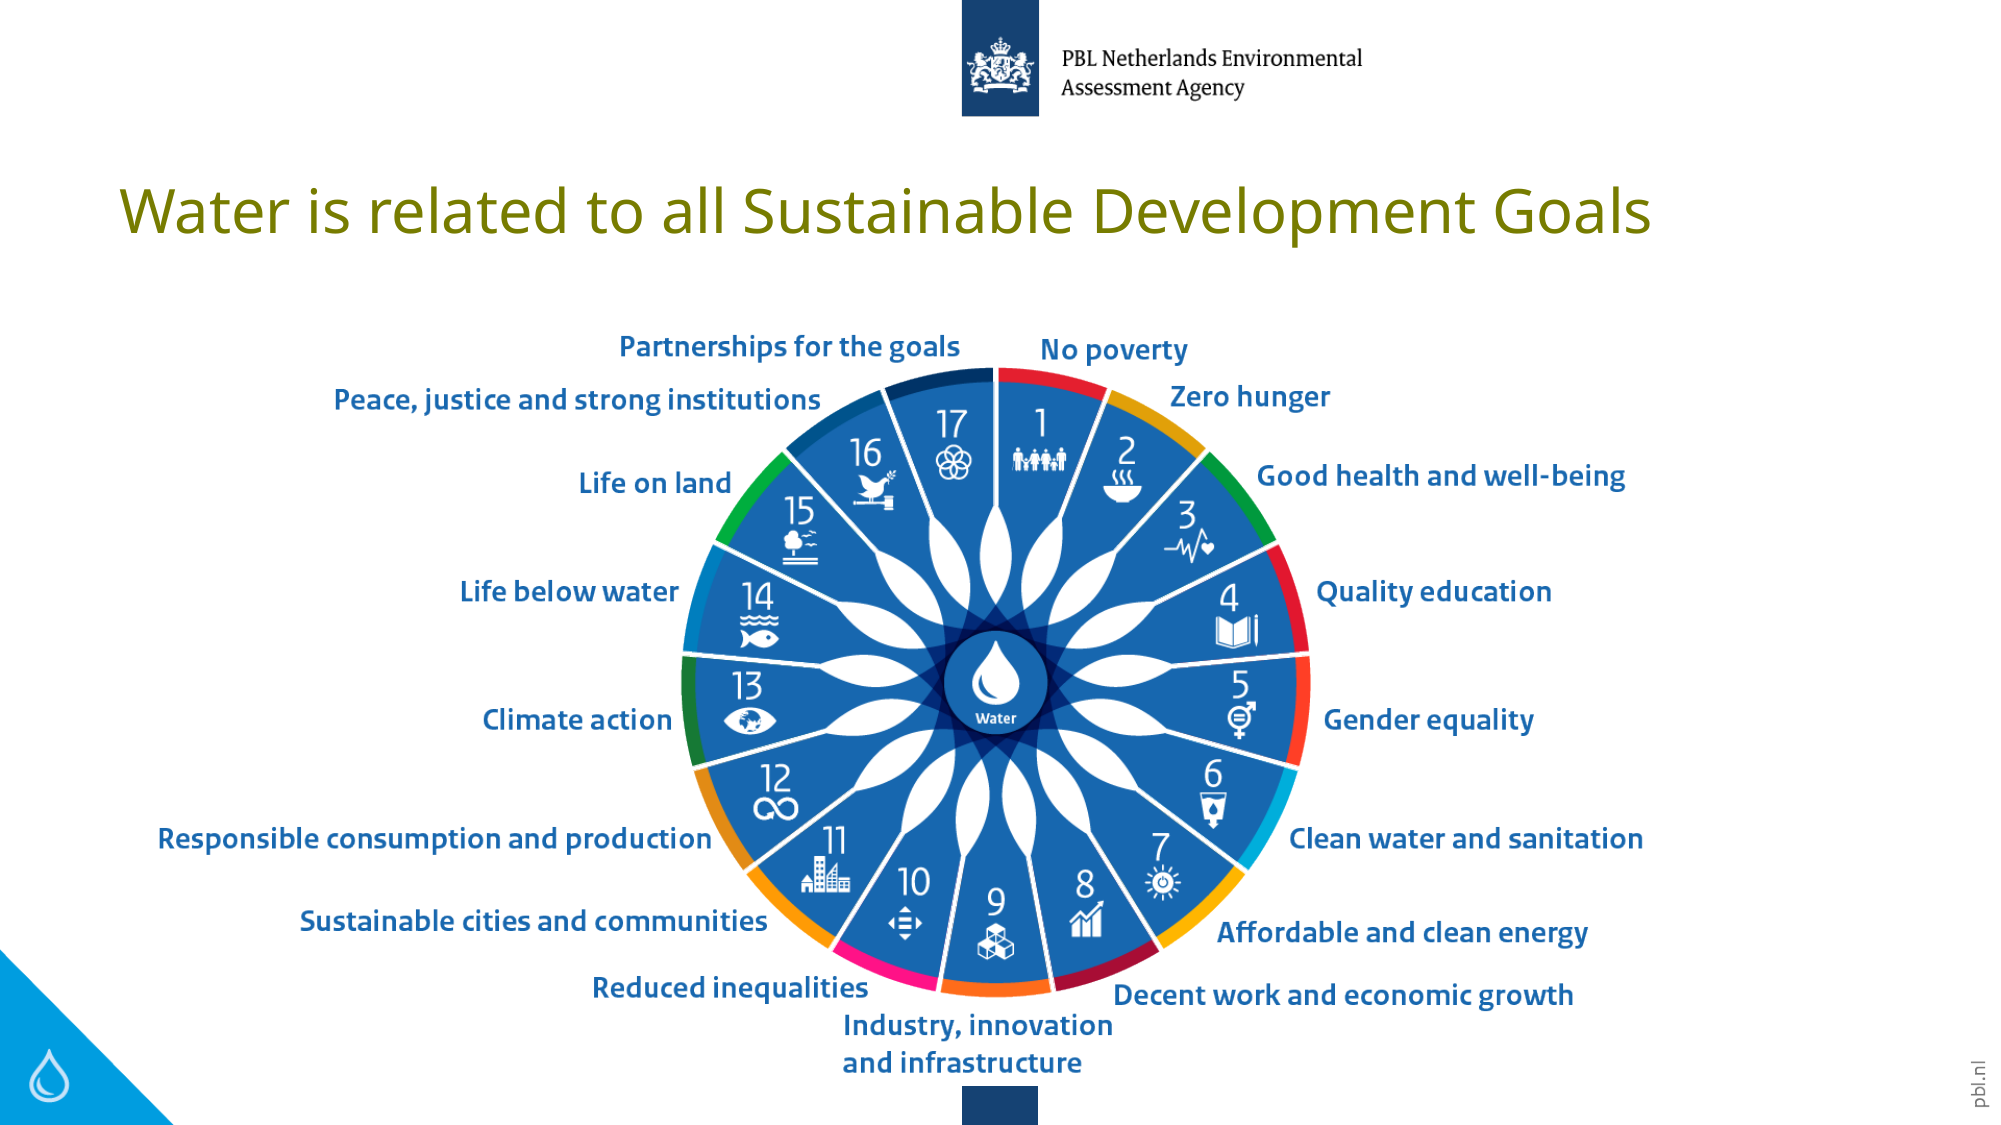

# Water is related to all Sustainable Development Goals